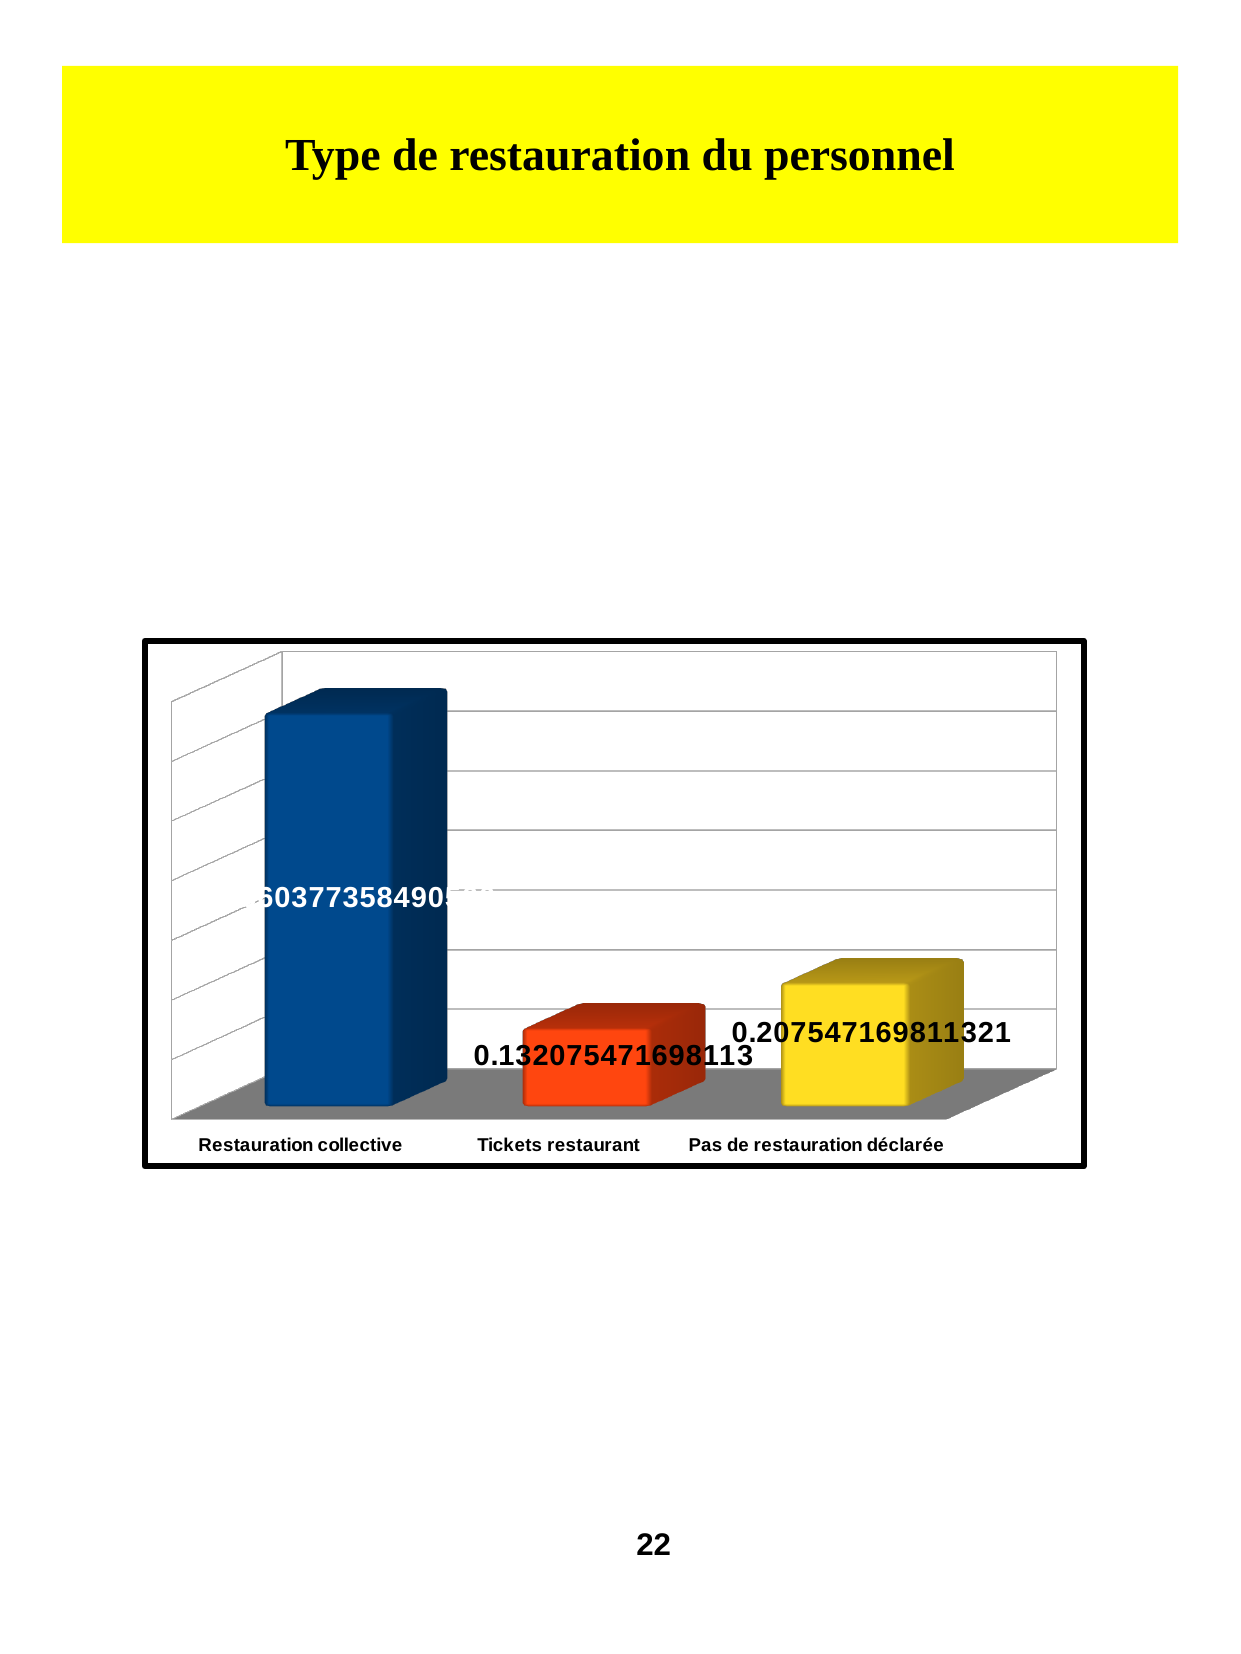

#
Type de restauration du personnel
[unsupported chart]